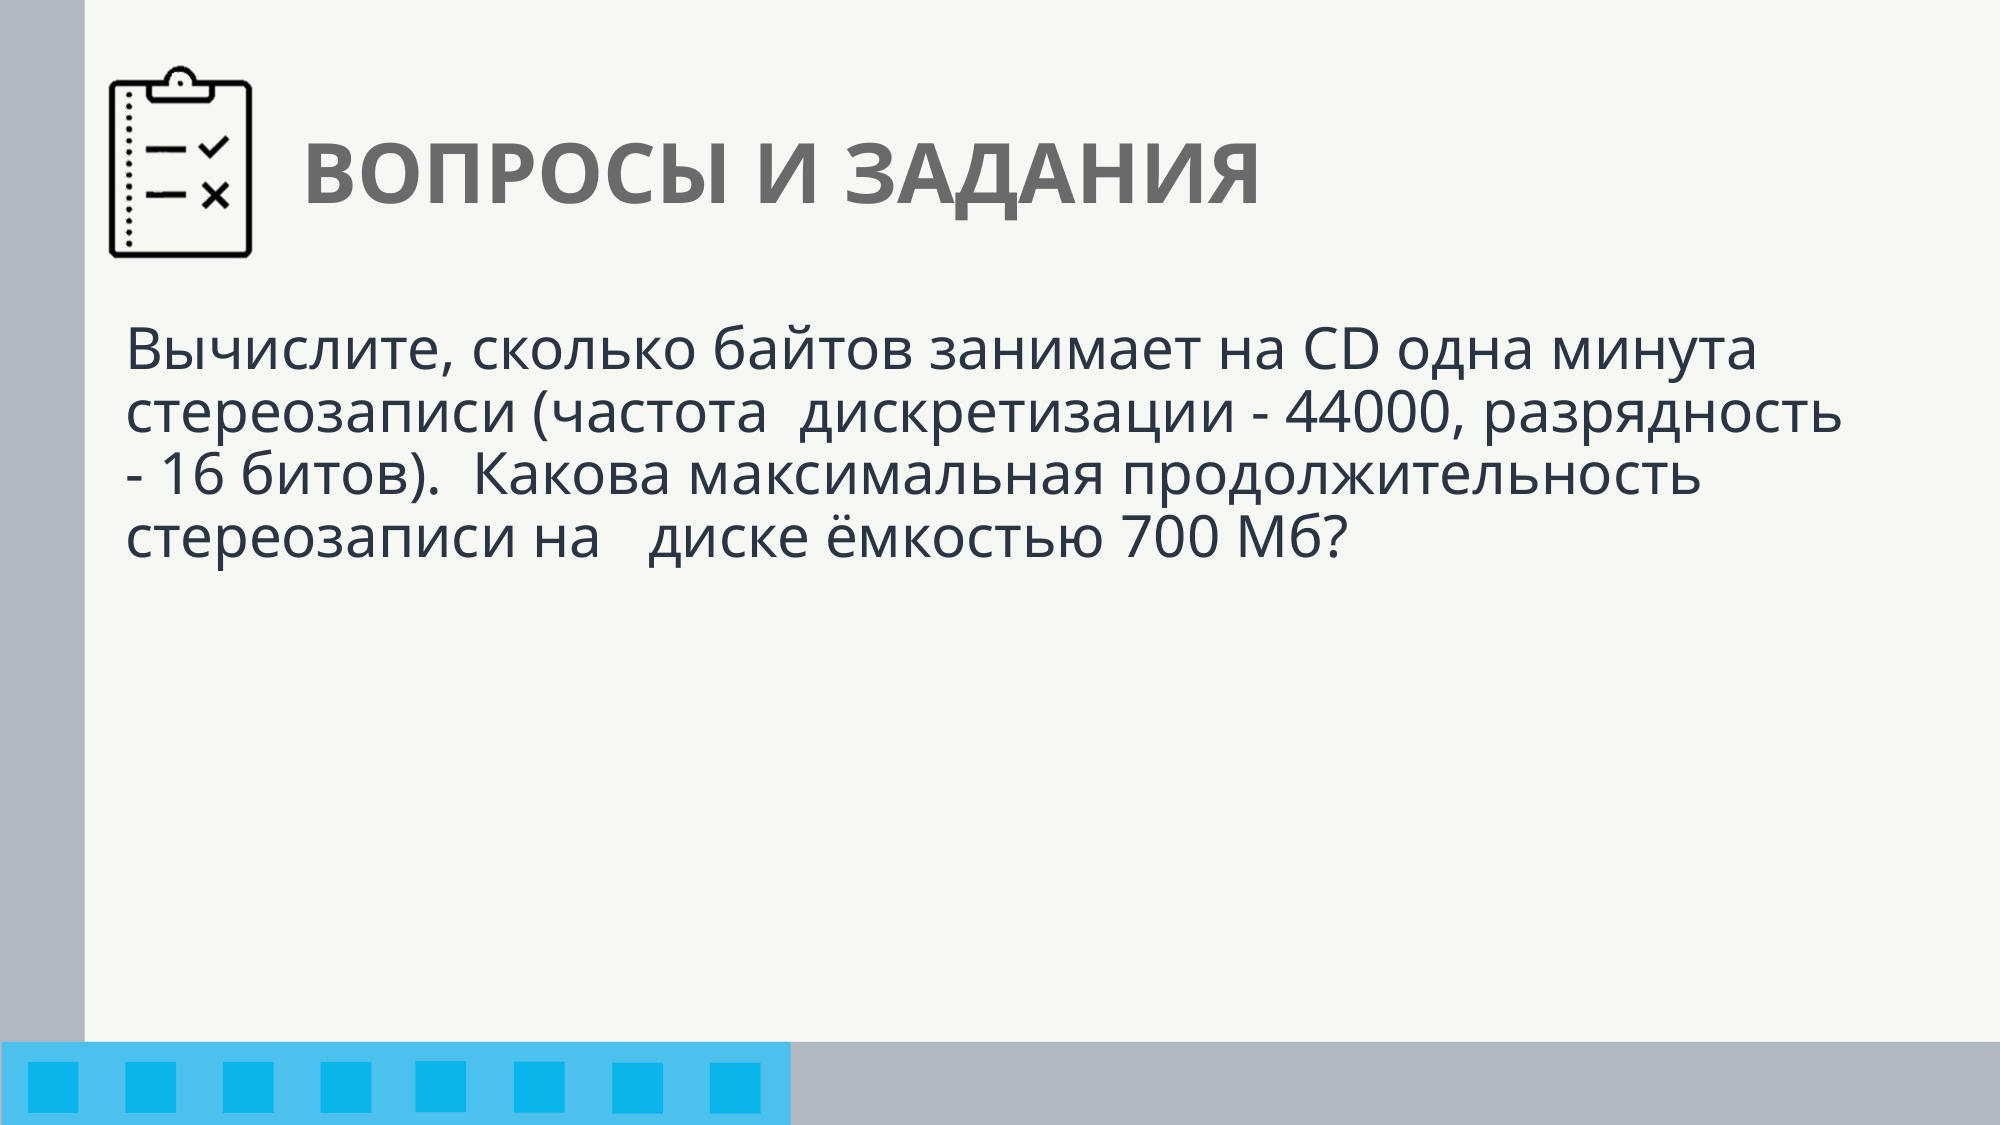

# ВОПРОСЫ И ЗАДАНИЯ
Вычислите, сколько байтов занимает на CD одна минута стереозаписи (частота дискретизации - 44000, разрядность - 16 битов). Какова максимальная продолжительность стереозаписи на диске ёмкостью 700 Мб?